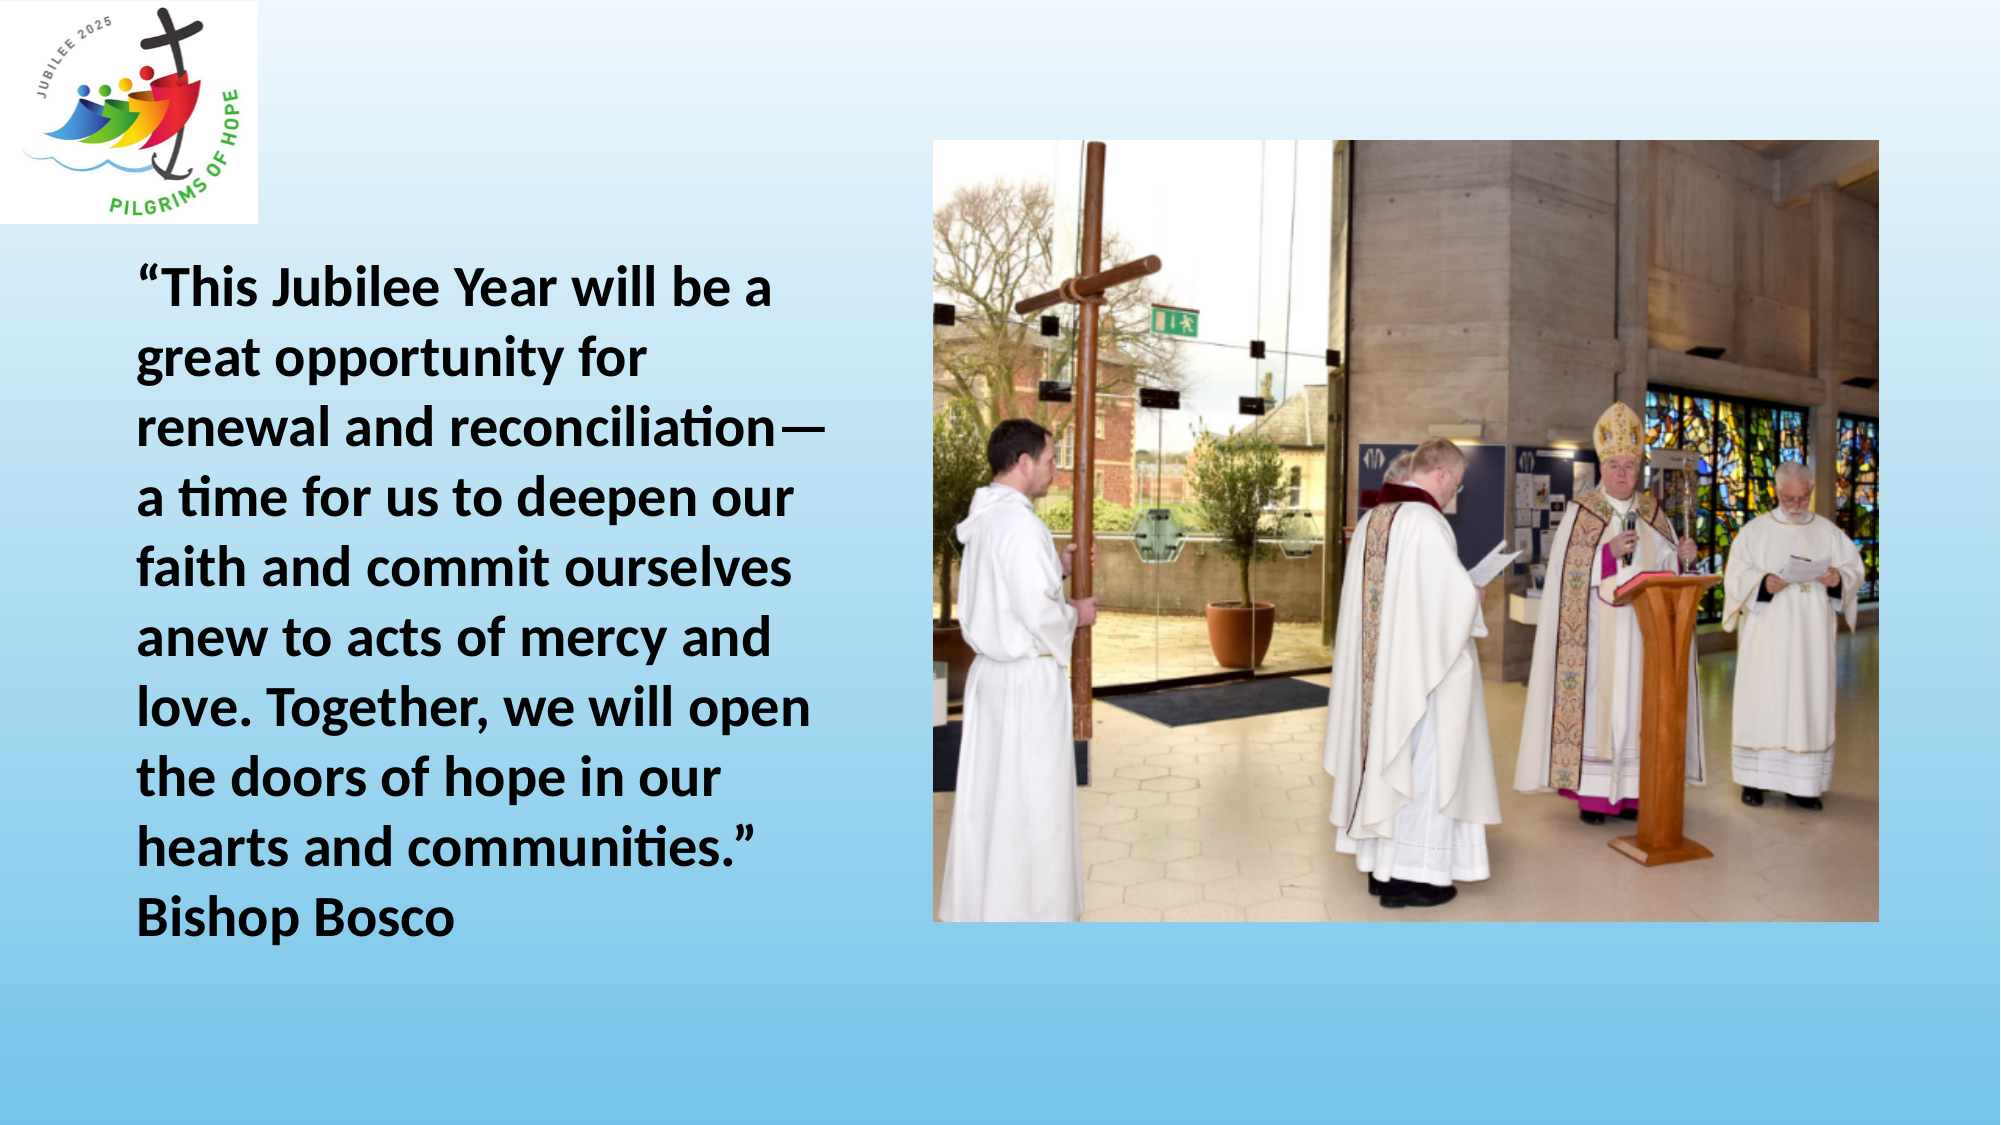

“This Jubilee Year will be a great opportunity for renewal and reconciliation—a time for us to deepen our faith and commit ourselves anew to acts of mercy and love. Together, we will open the doors of hope in our hearts and communities.”
Bishop Bosco